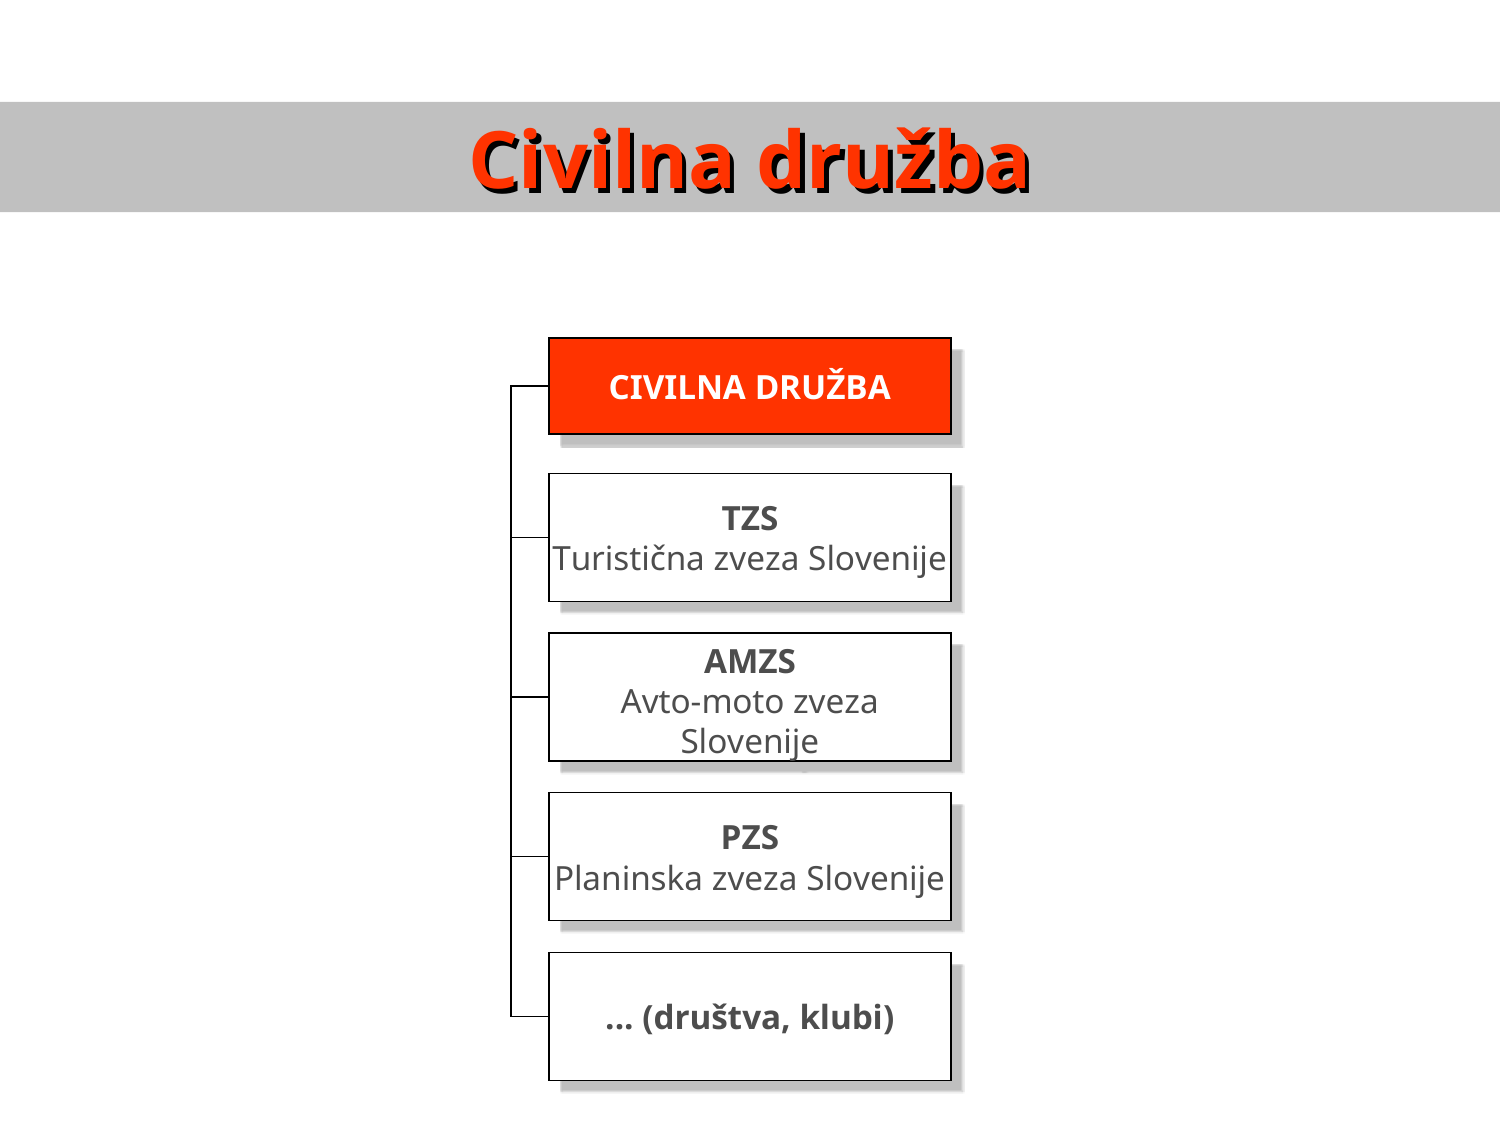

Civilna družba
CIVILNA DRUŽBA
TZS
Turistična zveza Slovenije
AMZS
Avto-moto zveza Slovenije
PZS
Planinska zveza Slovenije
... (društva, klubi)‏